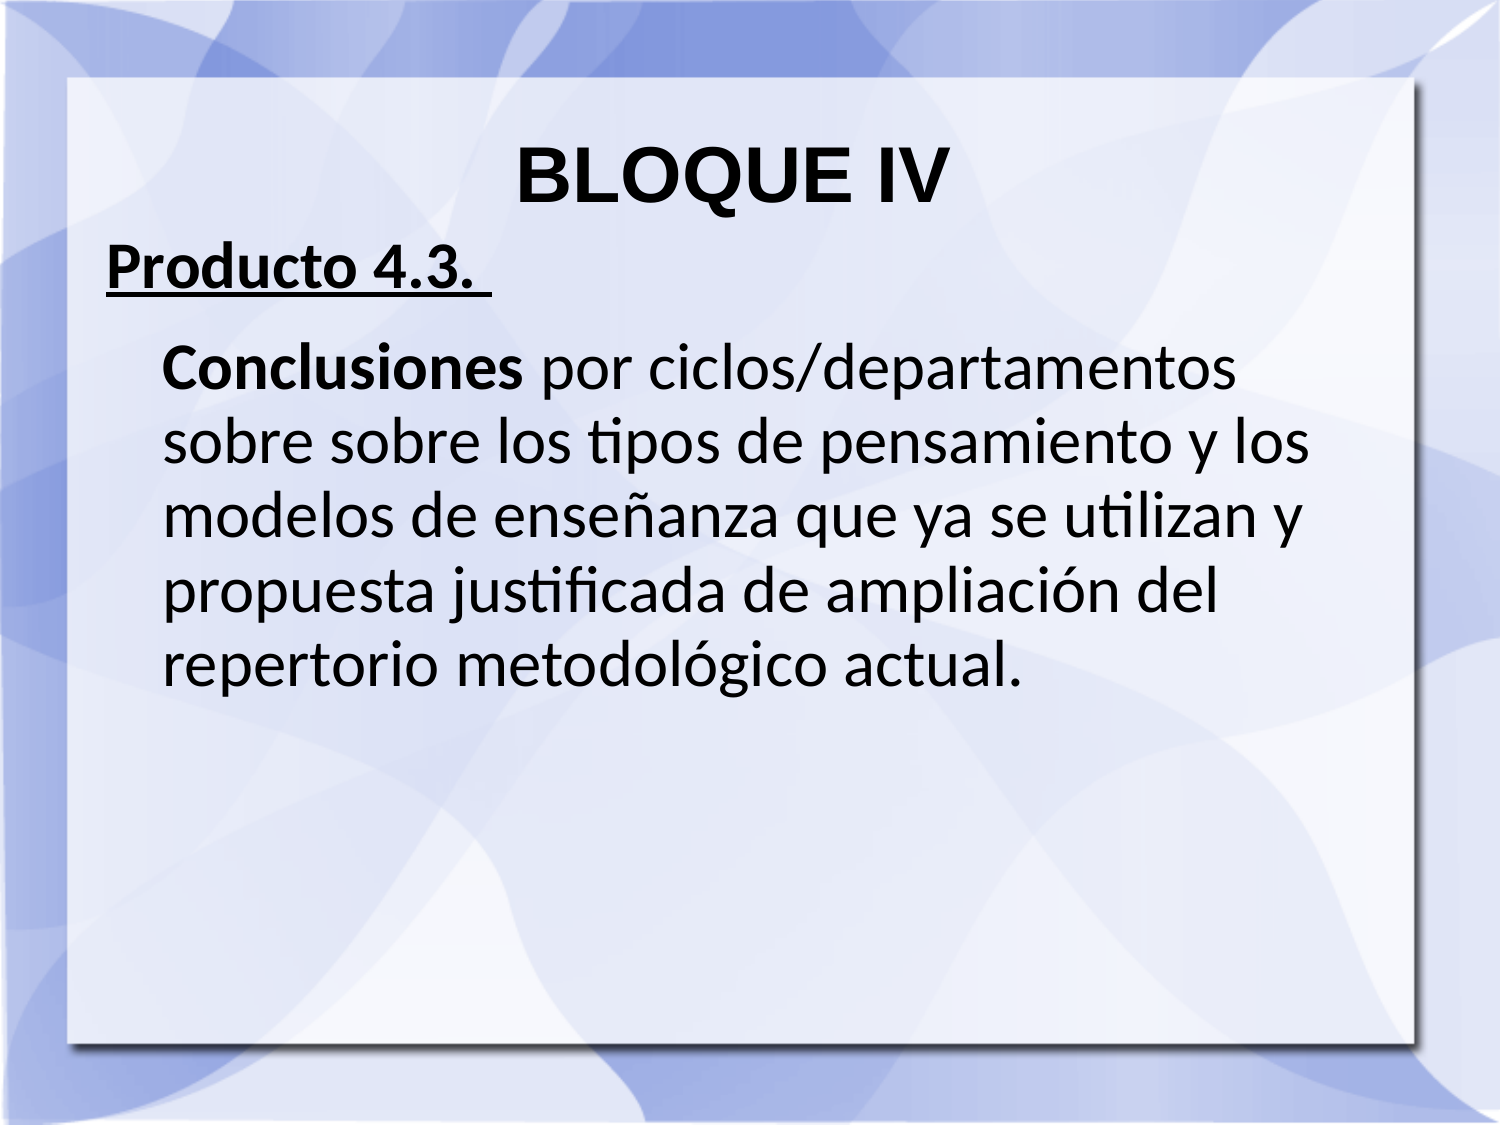

# BLOQUE IV
Producto 4.3.
Conclusiones por ciclos/departamentos sobre sobre los tipos de pensamiento y los modelos de enseñanza que ya se utilizan y propuesta justificada de ampliación del repertorio metodológico actual.